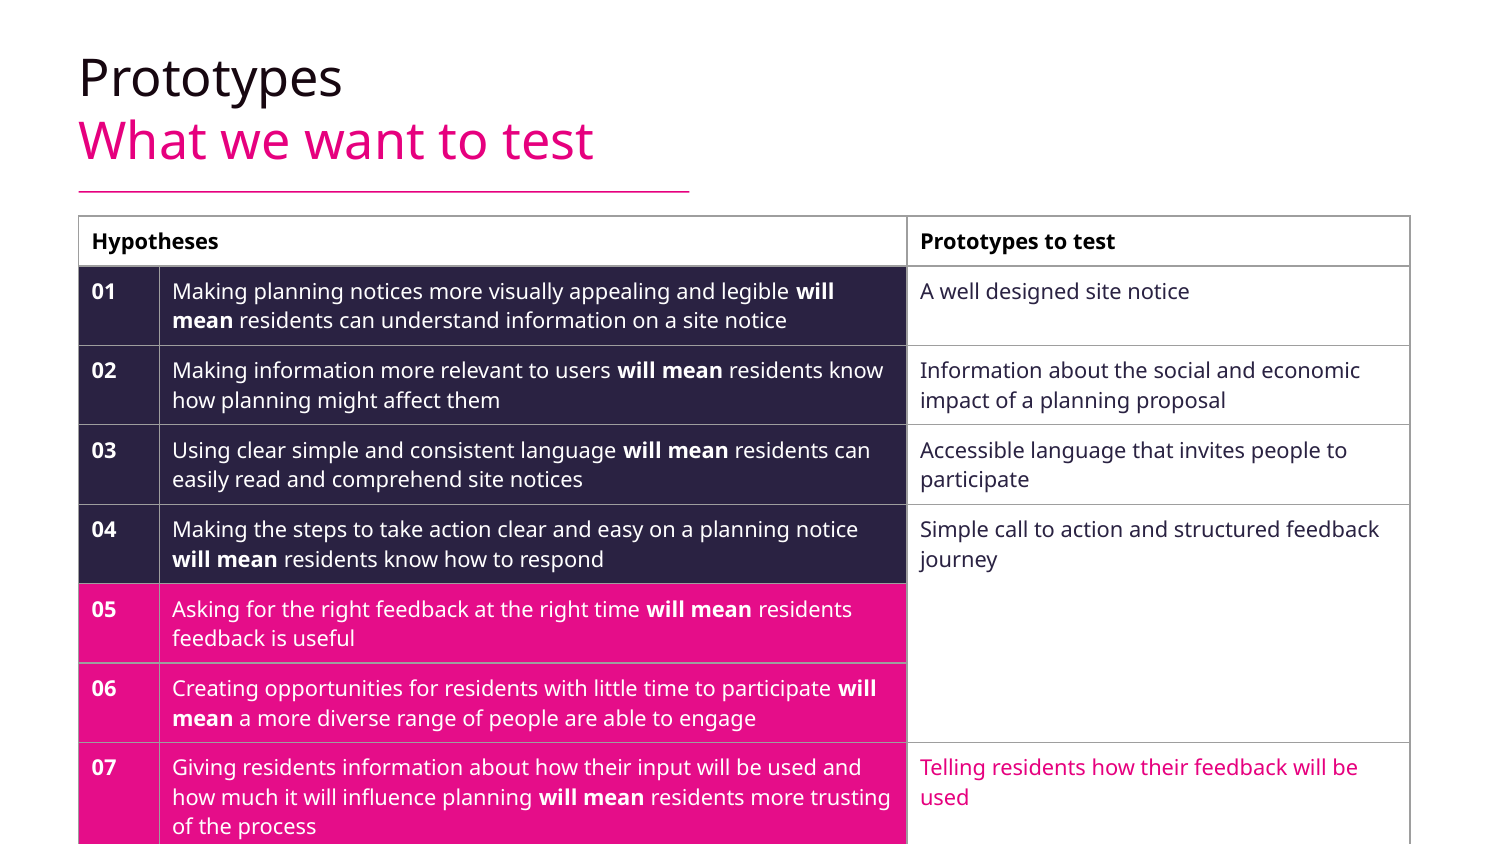

Prototypes
What we want to test
| Hypotheses | | Prototypes to test |
| --- | --- | --- |
| 01 | Making planning notices more visually appealing and legible will mean residents can understand information on a site notice | A well designed site notice |
| 02 | Making information more relevant to users will mean residents know how planning might affect them | Information about the social and economic impact of a planning proposal |
| 03 | Using clear simple and consistent language will mean residents can easily read and comprehend site notices | Accessible language that invites people to participate |
| 04 | Making the steps to take action clear and easy on a planning notice will mean residents know how to respond | Simple call to action and structured feedback journey |
| 05 | Asking for the right feedback at the right time will mean residents feedback is useful | |
| 06 | Creating opportunities for residents with little time to participate will mean a more diverse range of people are able to engage | |
| 07 | Giving residents information about how their input will be used and how much it will influence planning will mean residents more trusting of the process | Telling residents how their feedback will be used |